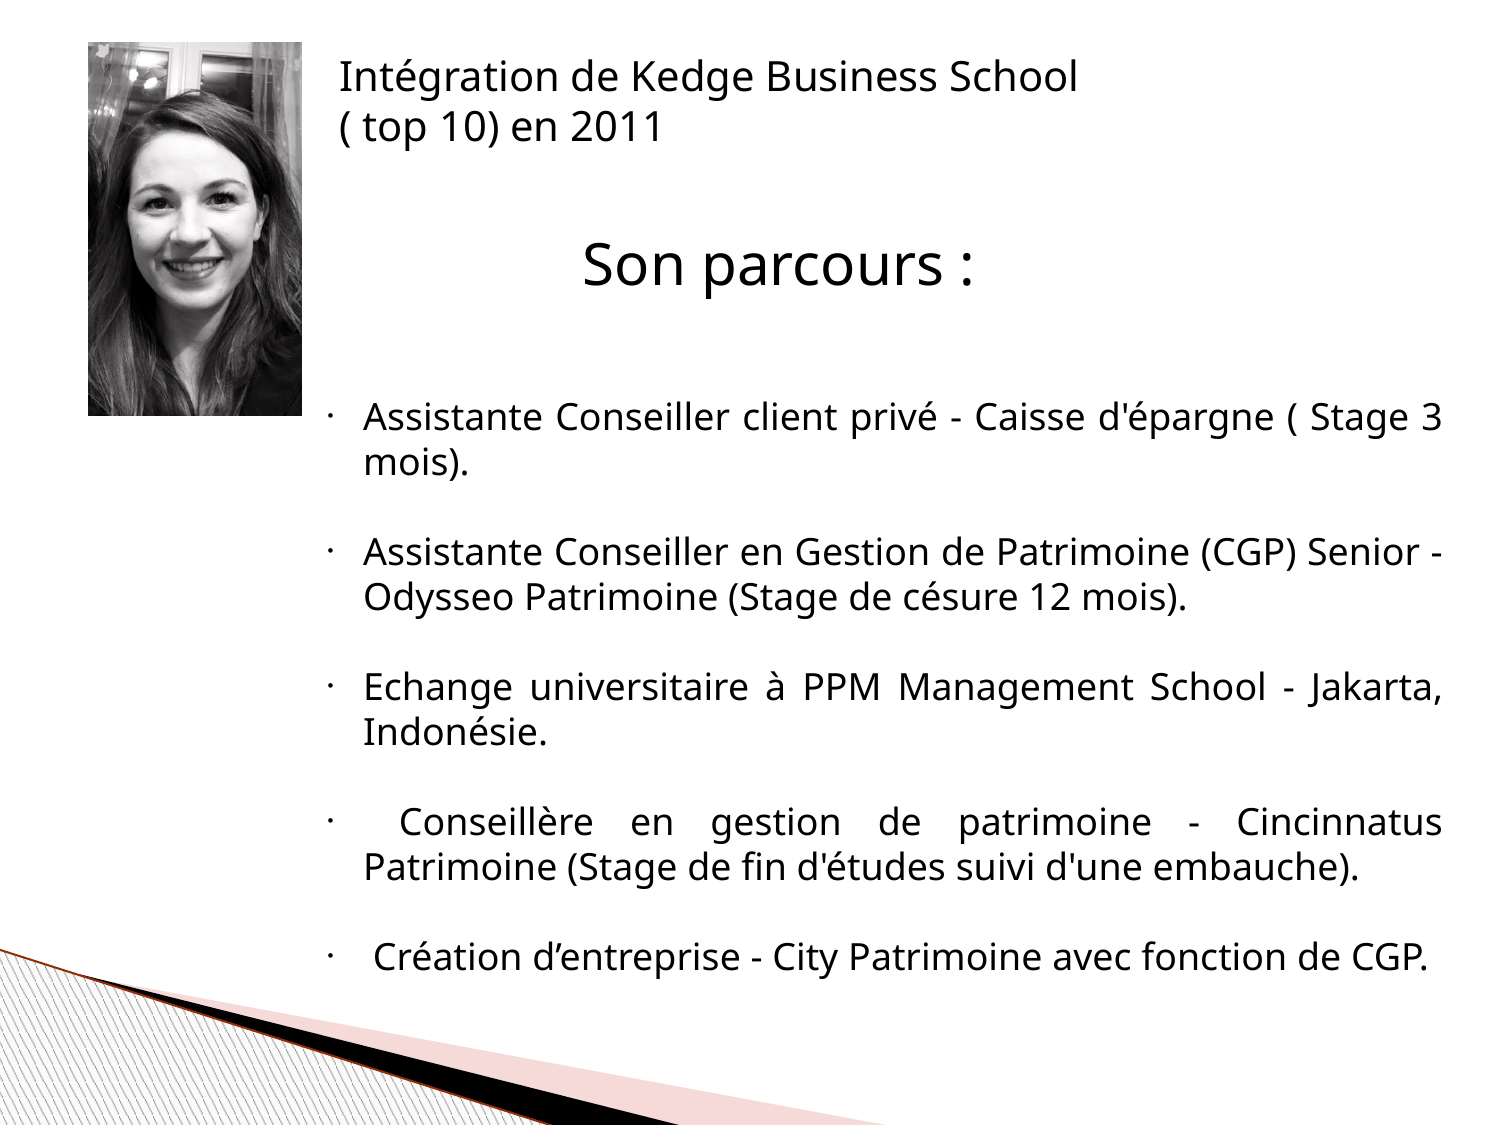

Intégration de Kedge Business School
( top 10) en 2011
Son parcours :
Assistante Conseiller client privé - Caisse d'épargne ( Stage 3 mois).
Assistante Conseiller en Gestion de Patrimoine (CGP) Senior - Odysseo Patrimoine (Stage de césure 12 mois).
Echange universitaire à PPM Management School - Jakarta, Indonésie.
 Conseillère en gestion de patrimoine - Cincinnatus Patrimoine (Stage de fin d'études suivi d'une embauche).
 Création d’entreprise - City Patrimoine avec fonction de CGP.